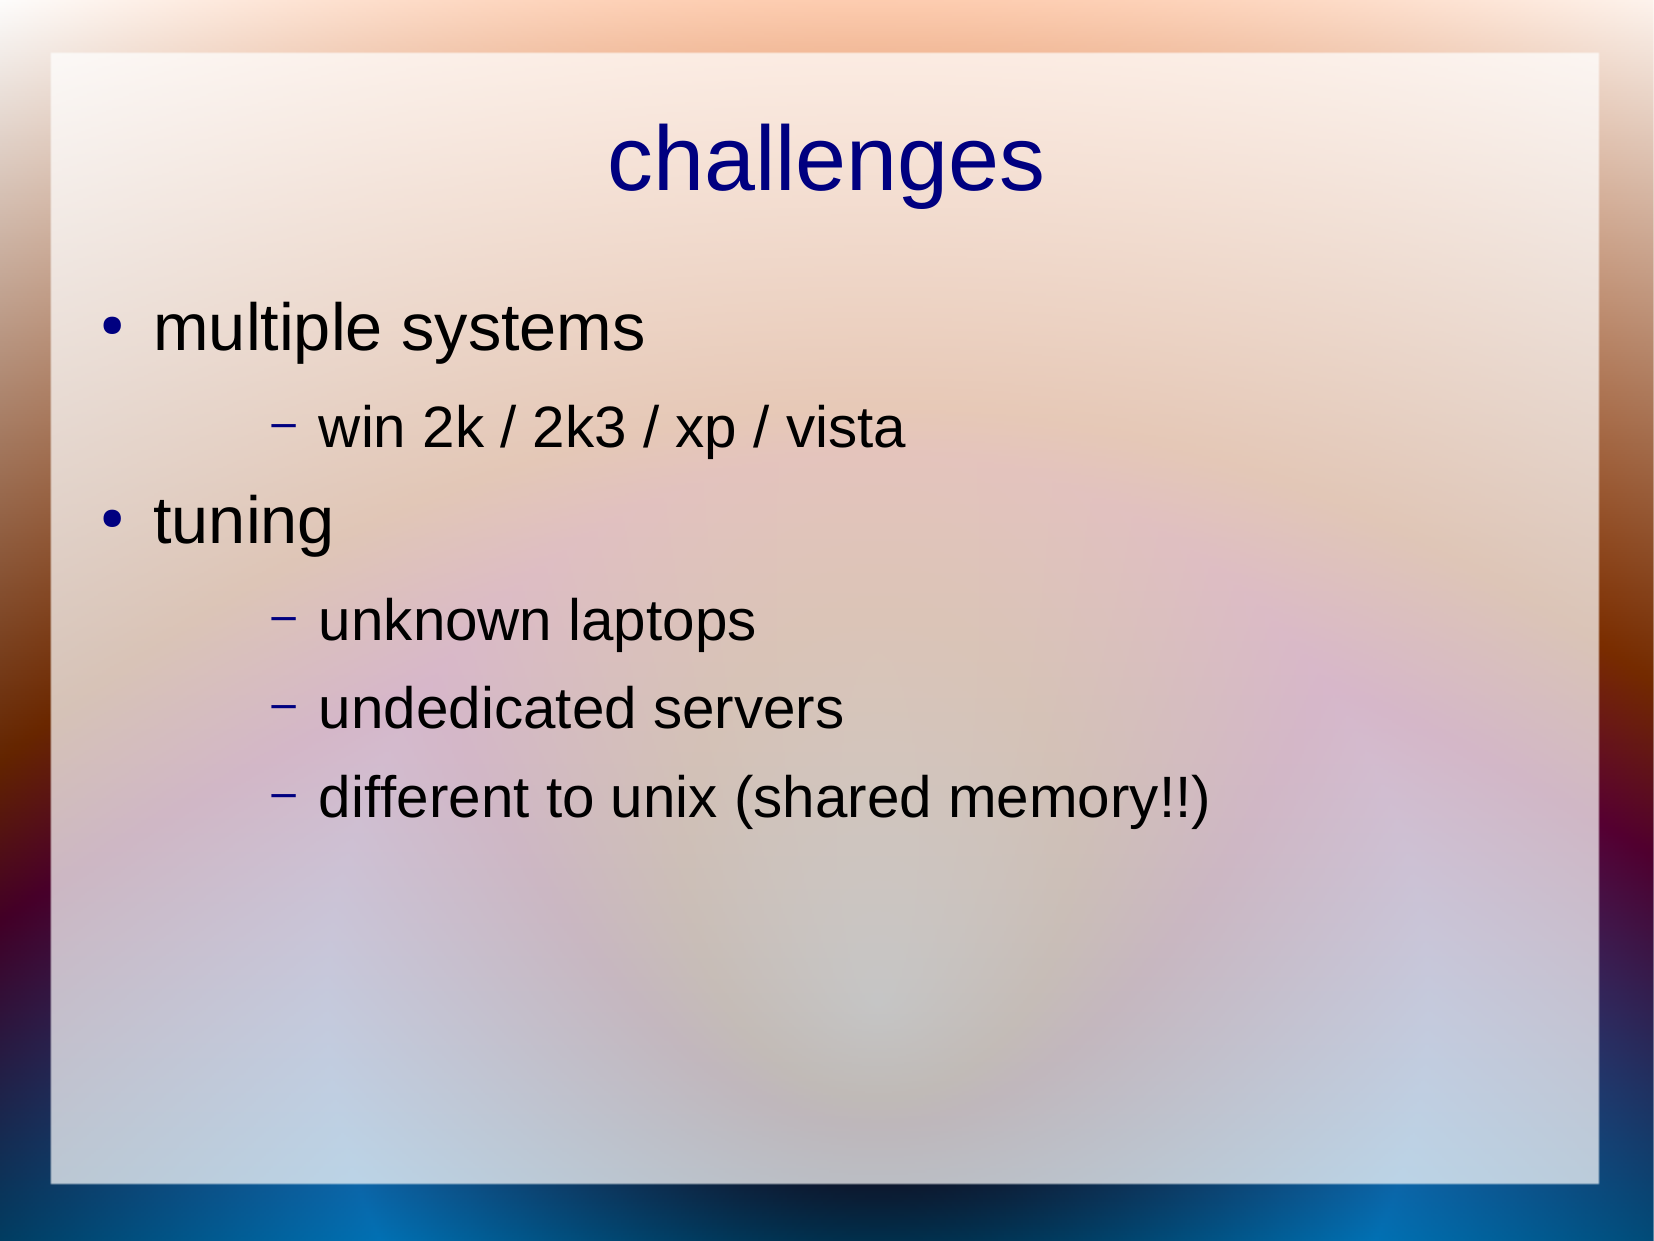

# challenges
multiple systems
win 2k / 2k3 / xp / vista
tuning
unknown laptops
undedicated servers
different to unix (shared memory!!)